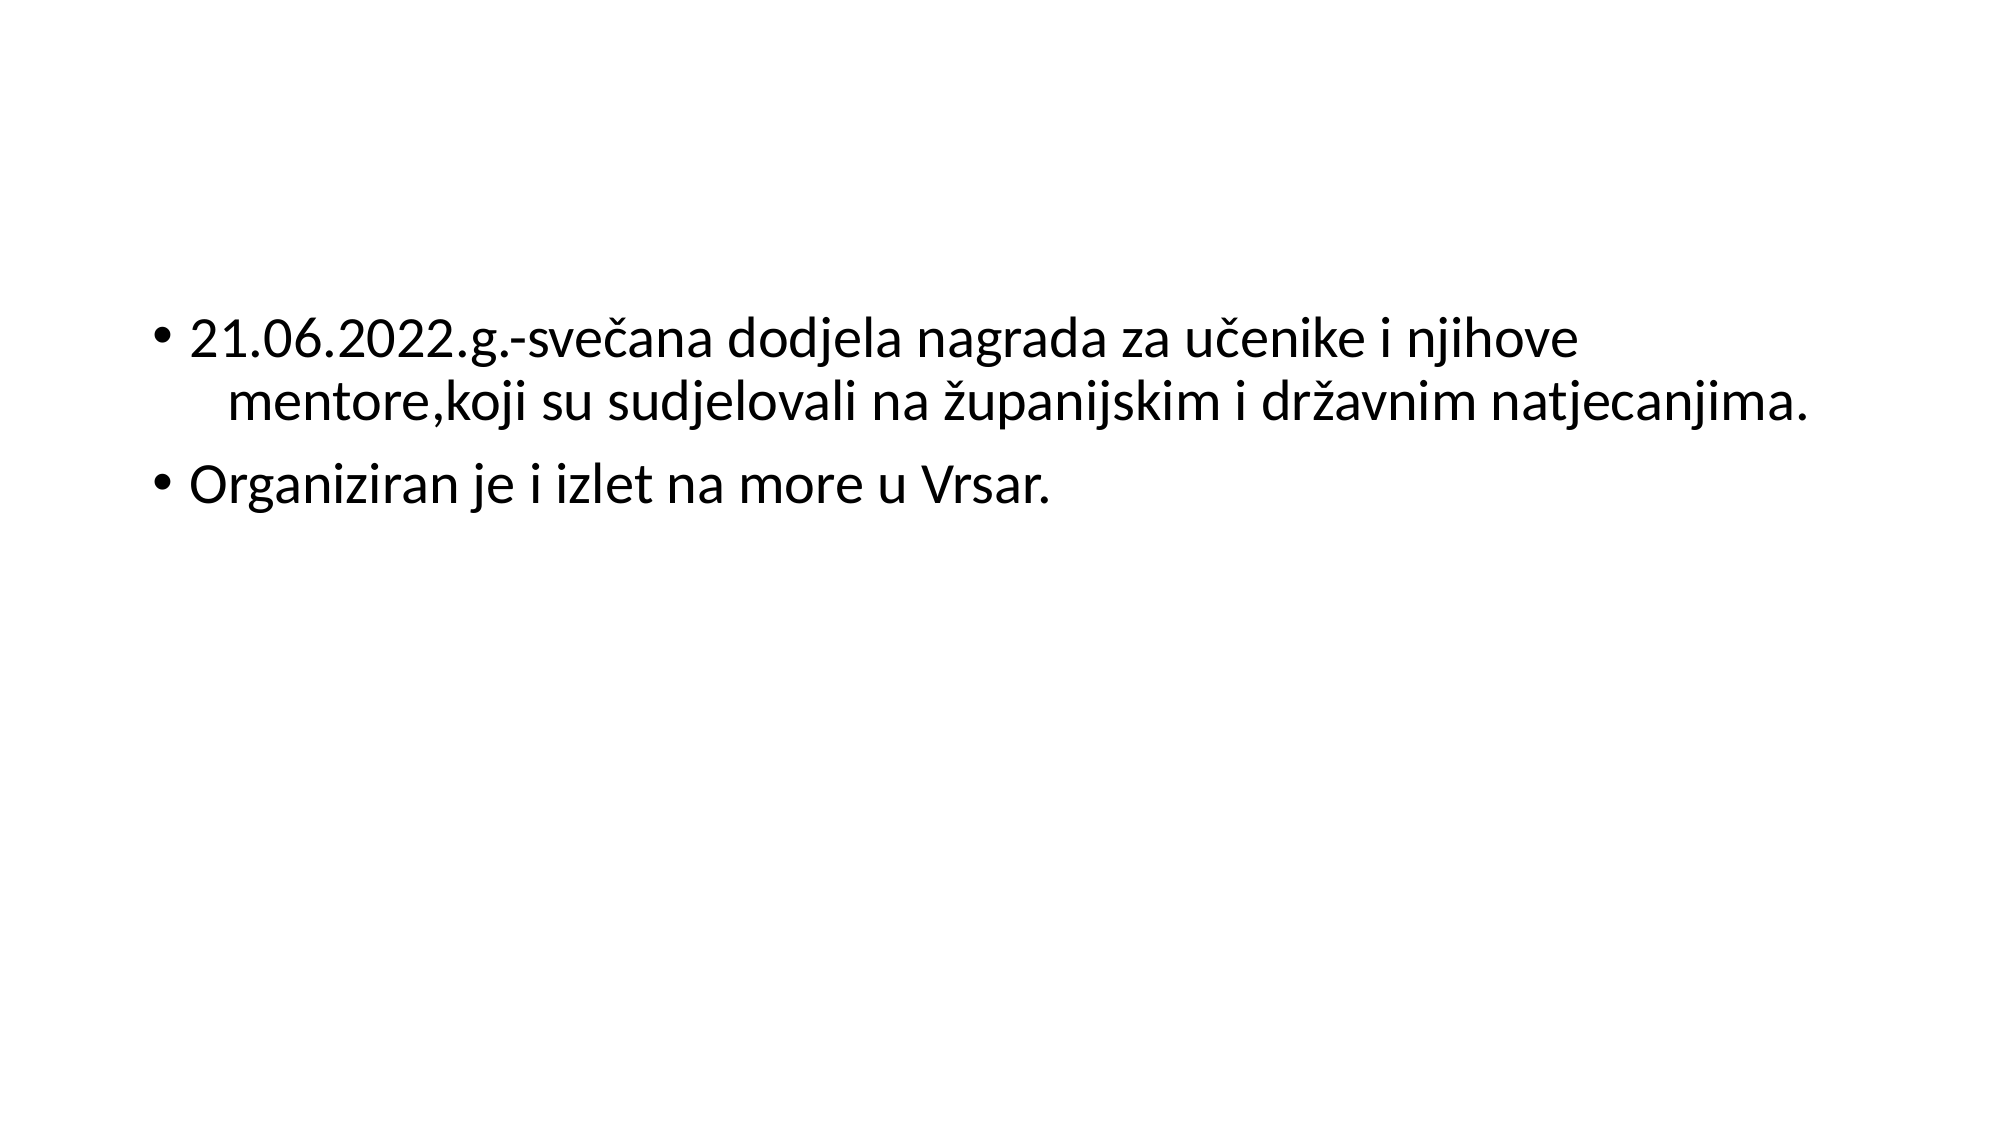

#
21.06.2022.g.-svečana dodjela nagrada za učenike i njihove mentore,koji su sudjelovali na županijskim i državnim natjecanjima.
Organiziran je i izlet na more u Vrsar.